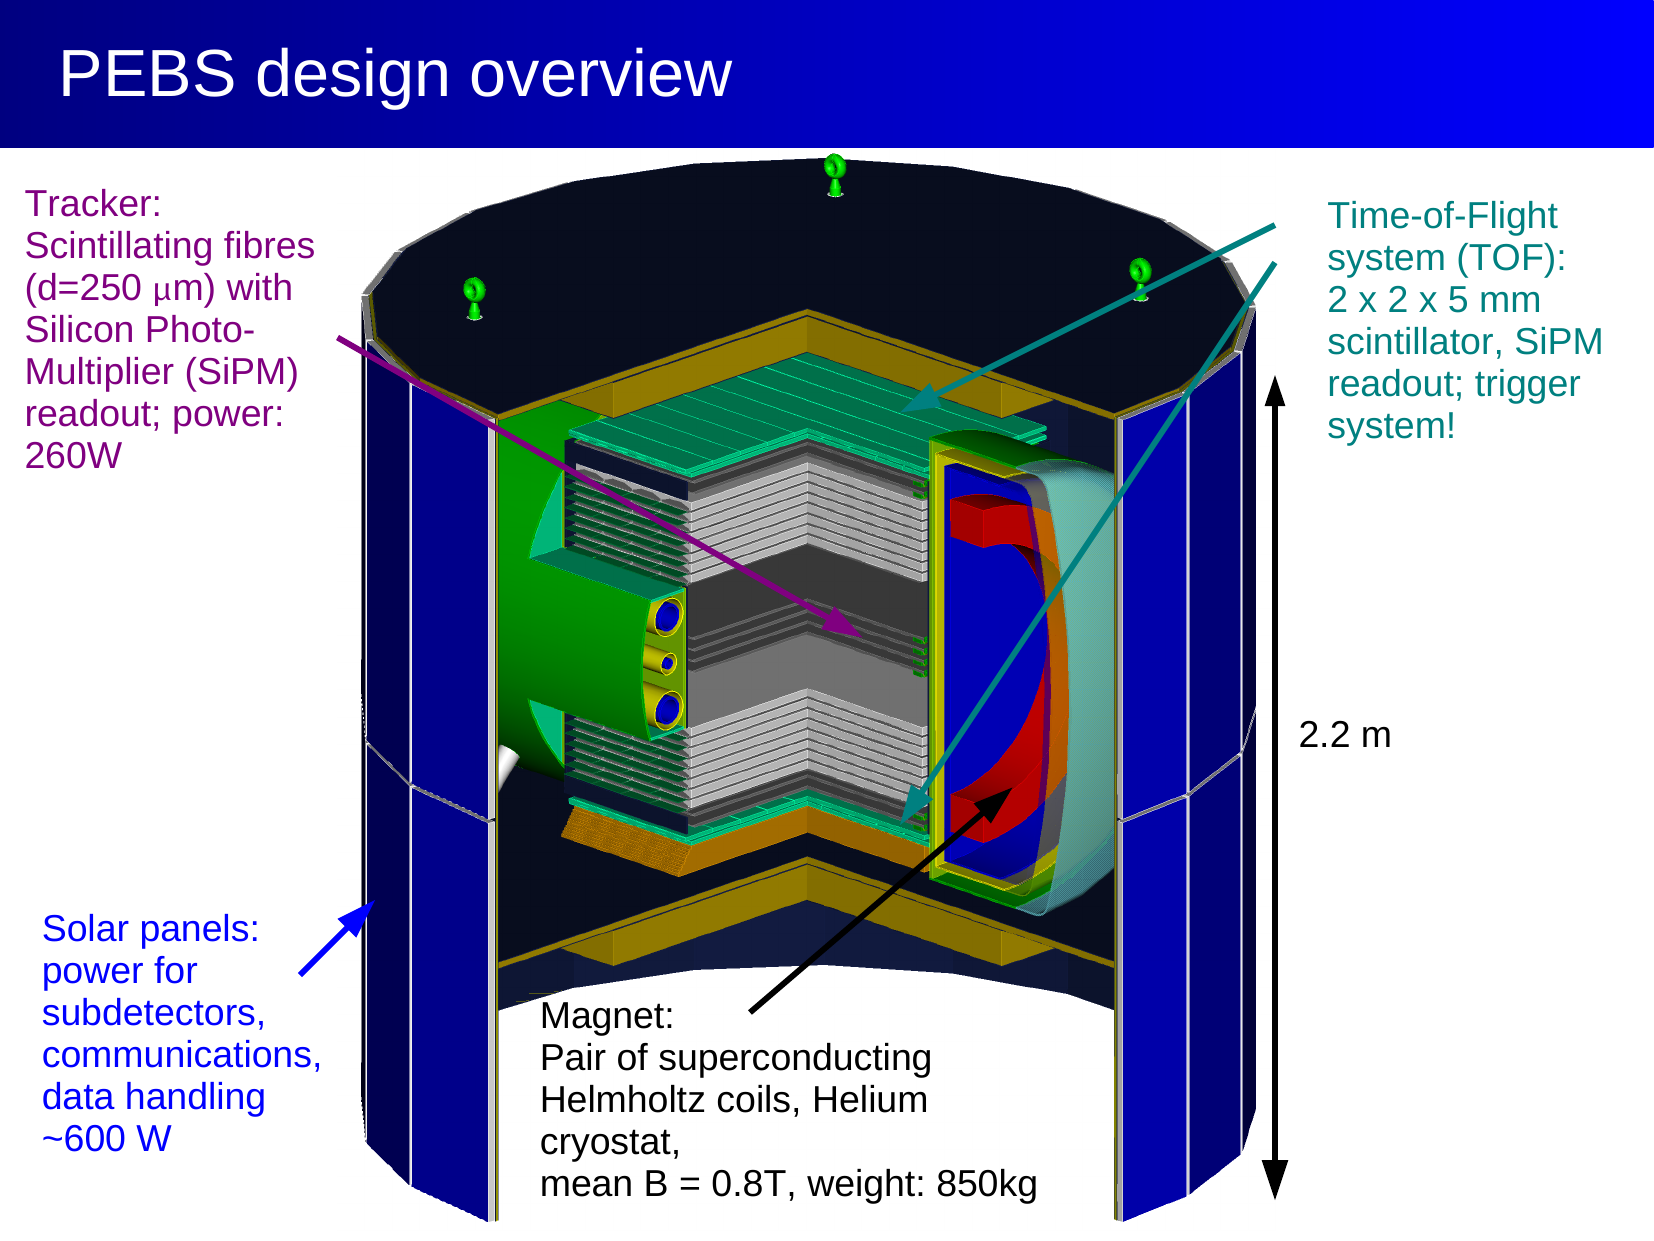

# PEBS design overview
Tracker:
Scintillating fibres (d=250 m) with Silicon Photo-Multiplier (SiPM) readout; power: 260W
Time-of-Flight system (TOF):
2 x 2 x 5 mm scintillator, SiPM readout; trigger system!
2.2 m
Solar panels:
power for
subdetectors,
communications,
data handling
~600 W
Magnet:
Pair of superconducting Helmholtz coils, Helium cryostat,
mean B = 0.8T, weight: 850kg